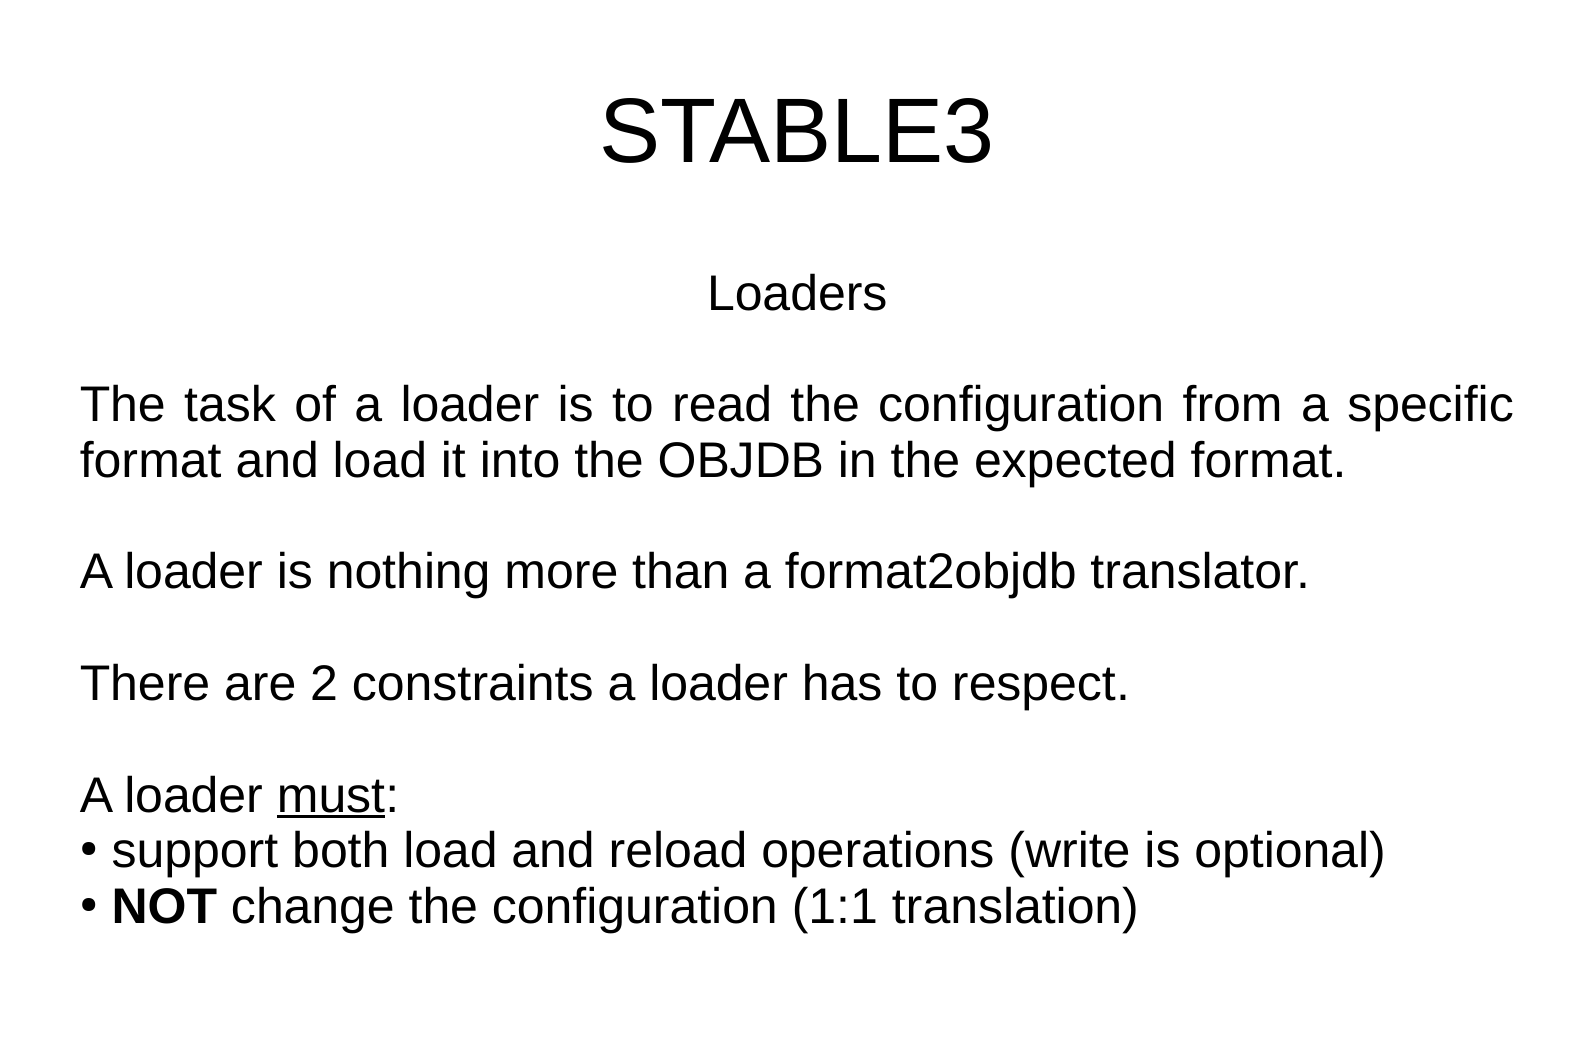

# STABLE3
Loaders
The task of a loader is to read the configuration from a specific format and load it into the OBJDB in the expected format.
A loader is nothing more than a format2objdb translator.
There are 2 constraints a loader has to respect.
A loader must:
 support both load and reload operations (write is optional)
 NOT change the configuration (1:1 translation)